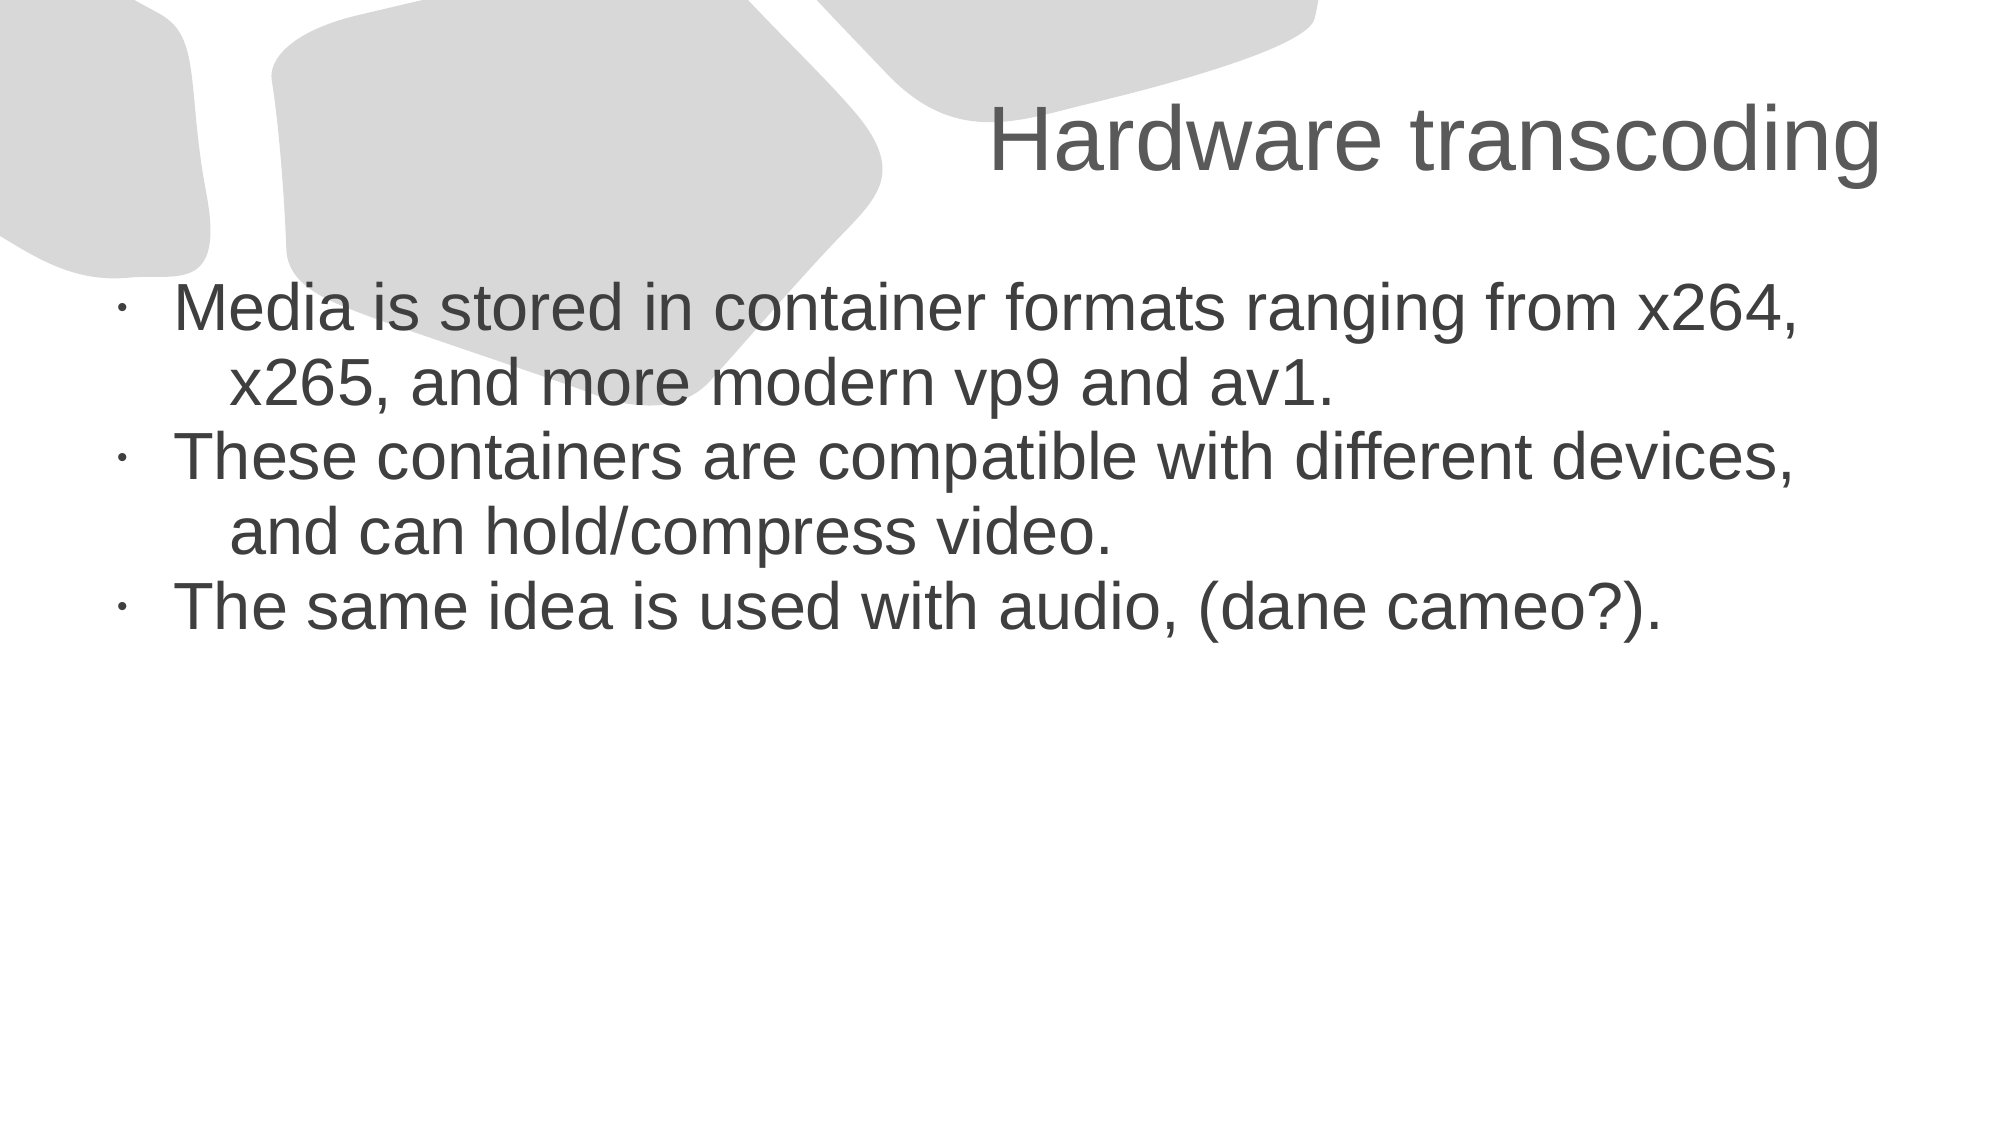

# Hardware transcoding
Media is stored in container formats ranging from x264, x265, and more modern vp9 and av1.
These containers are compatible with different devices, and can hold/compress video.
The same idea is used with audio, (dane cameo?).